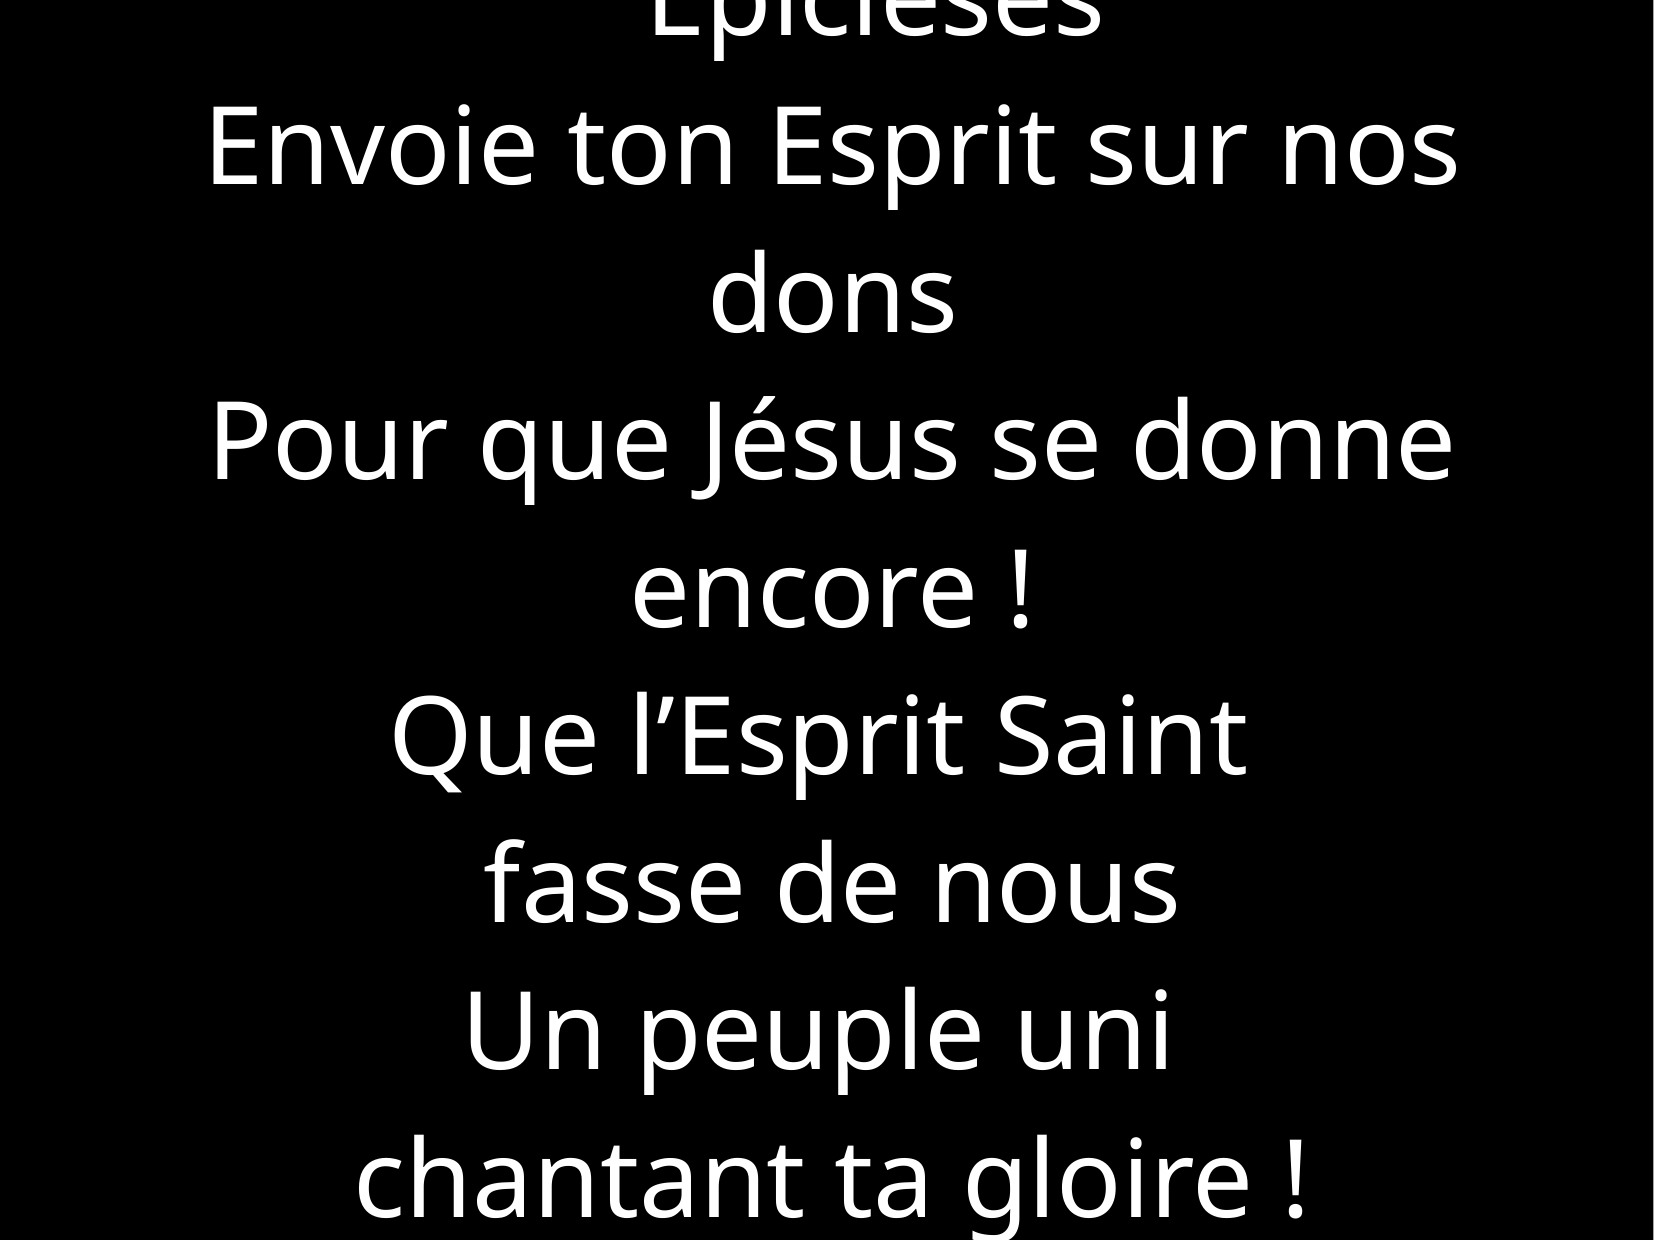

# Épiclèses
Envoie ton Esprit sur nos dons
Pour que Jésus se donne encore !
Que l’Esprit Saint
fasse de nous
Un peuple uni
chantant ta gloire !